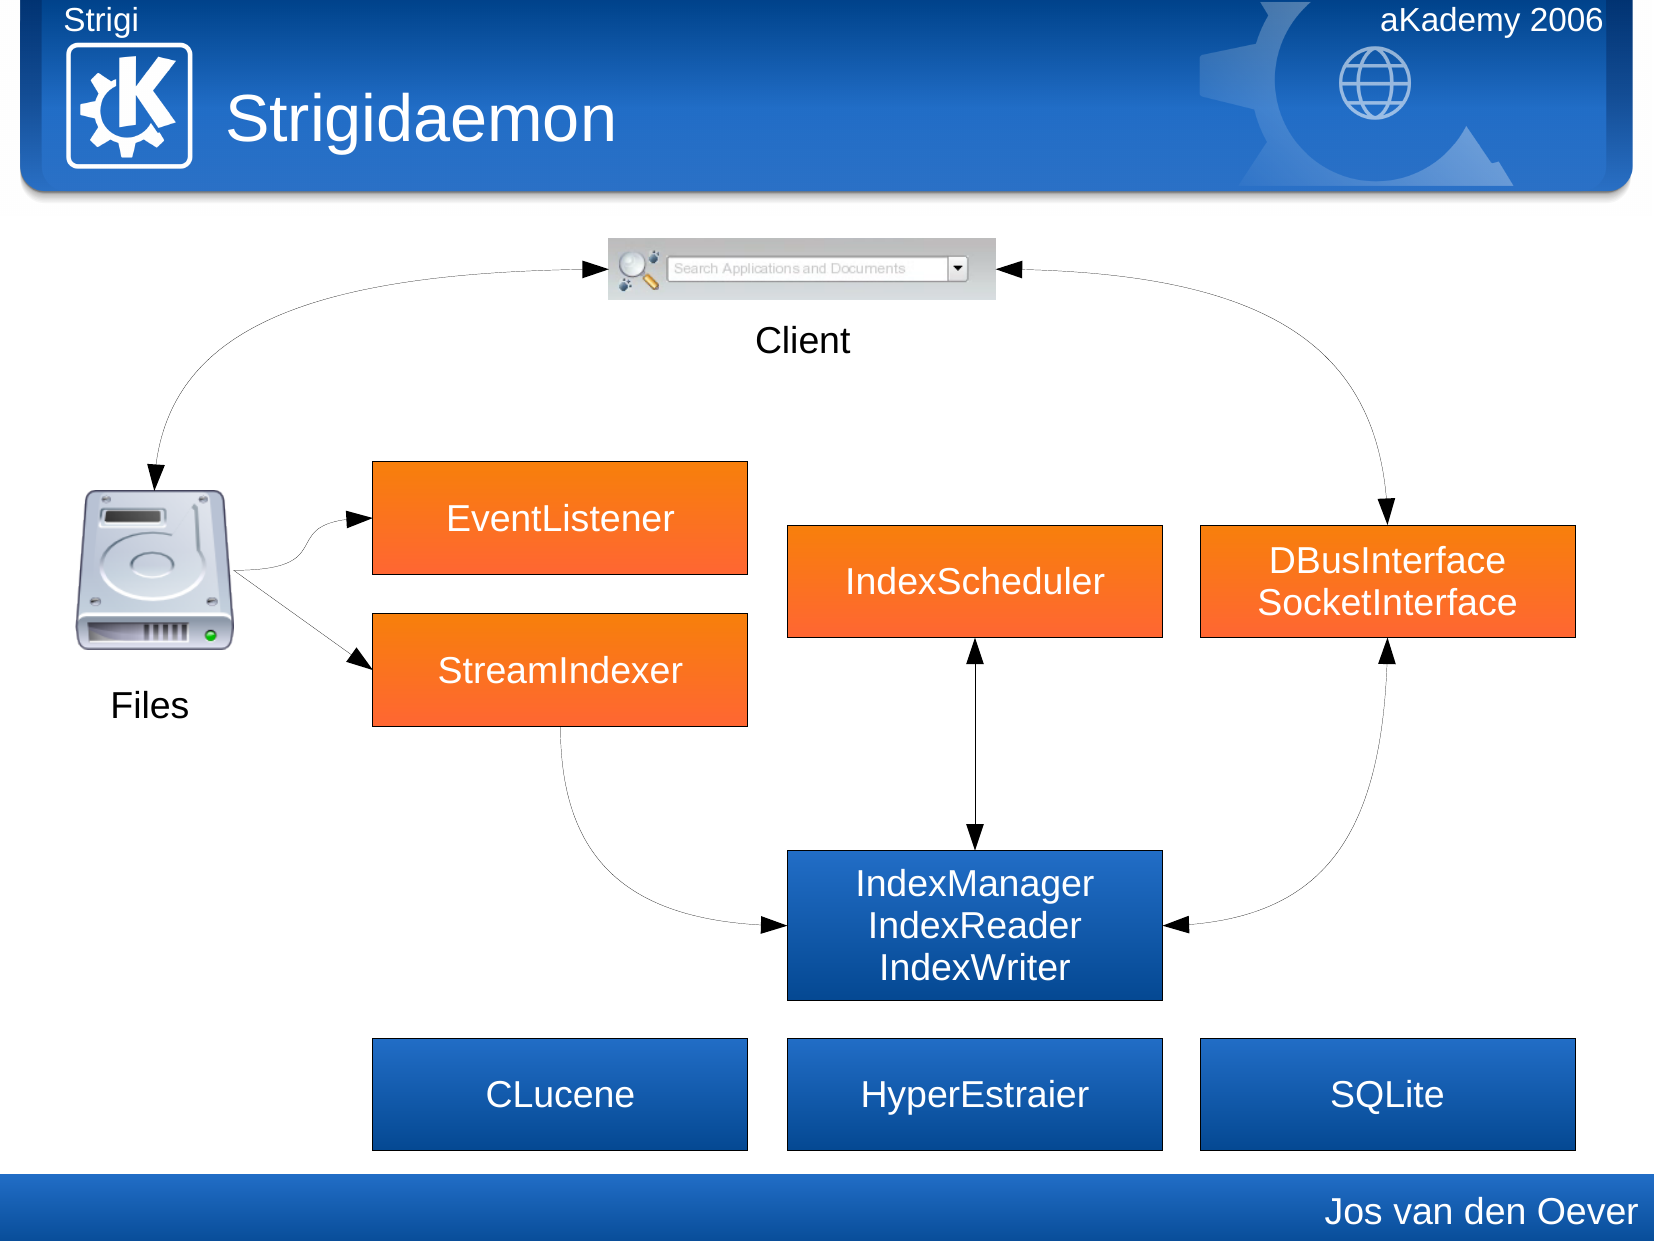

# Strigidaemon
Client
EventListener
IndexScheduler
DBusInterface
SocketInterface
StreamIndexer
Files
IndexManager
IndexReader
IndexWriter
CLucene
HyperEstraier
SQLite